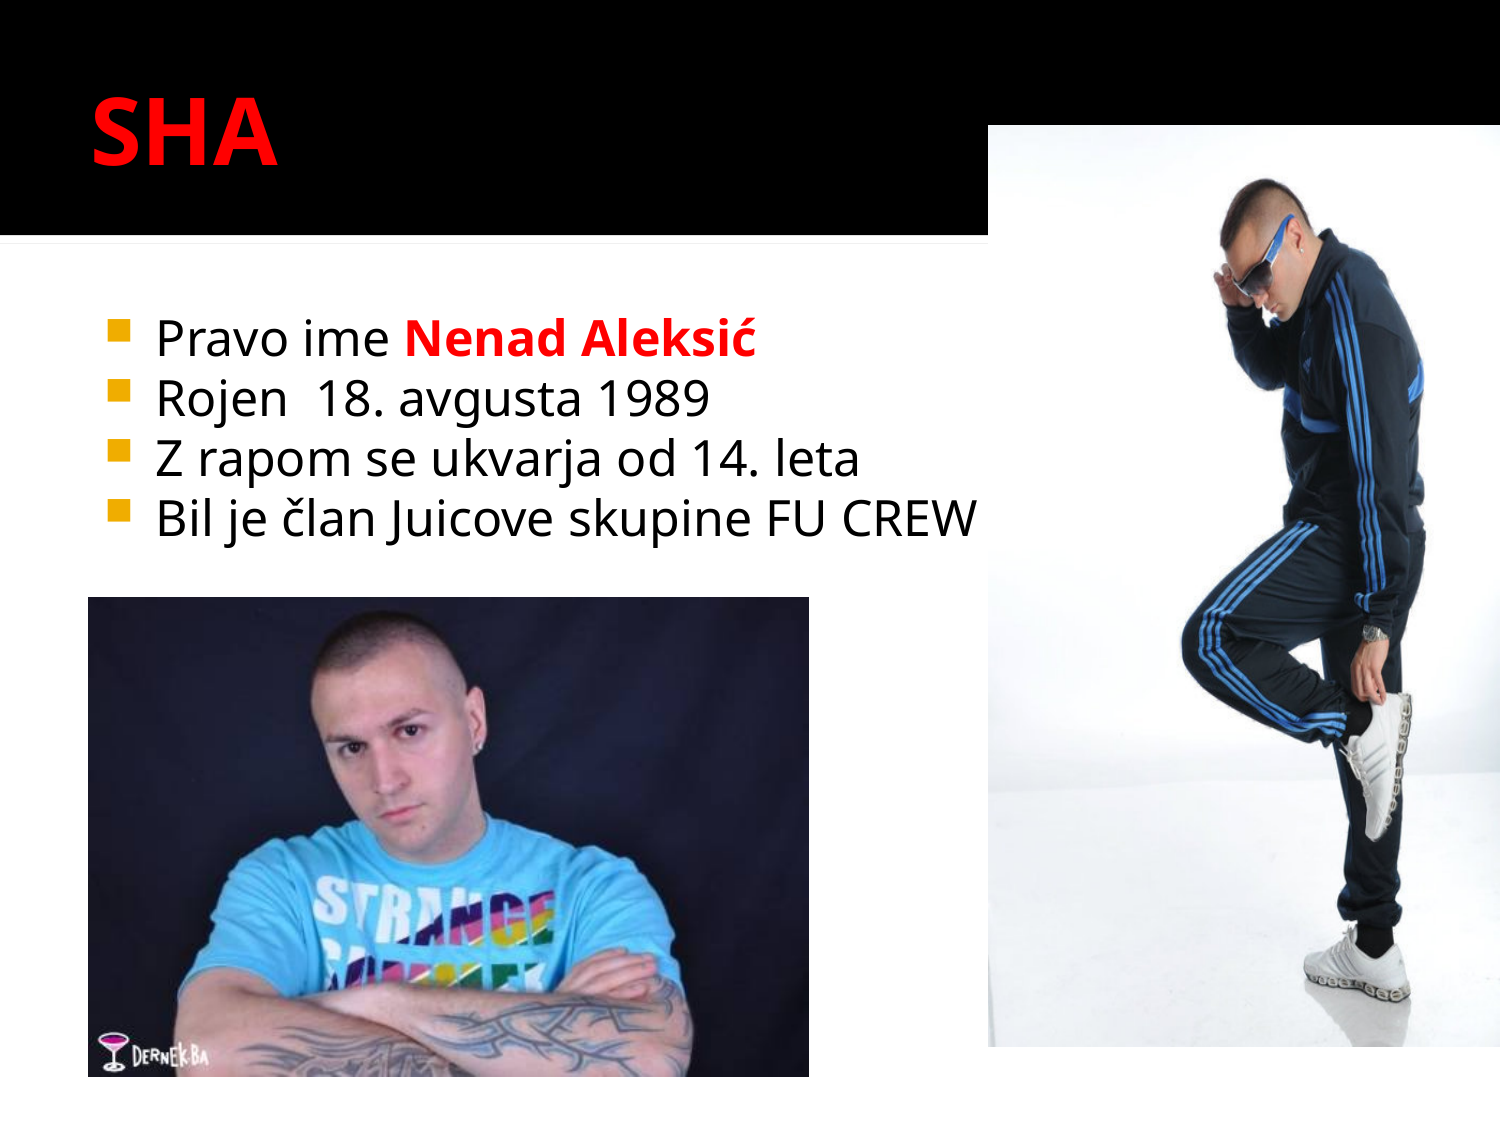

# SHA
Pravo ime Nenad Aleksić
Rojen 18. avgusta 1989
Z rapom se ukvarja od 14. leta
Bil je član Juicove skupine FU CREW 93